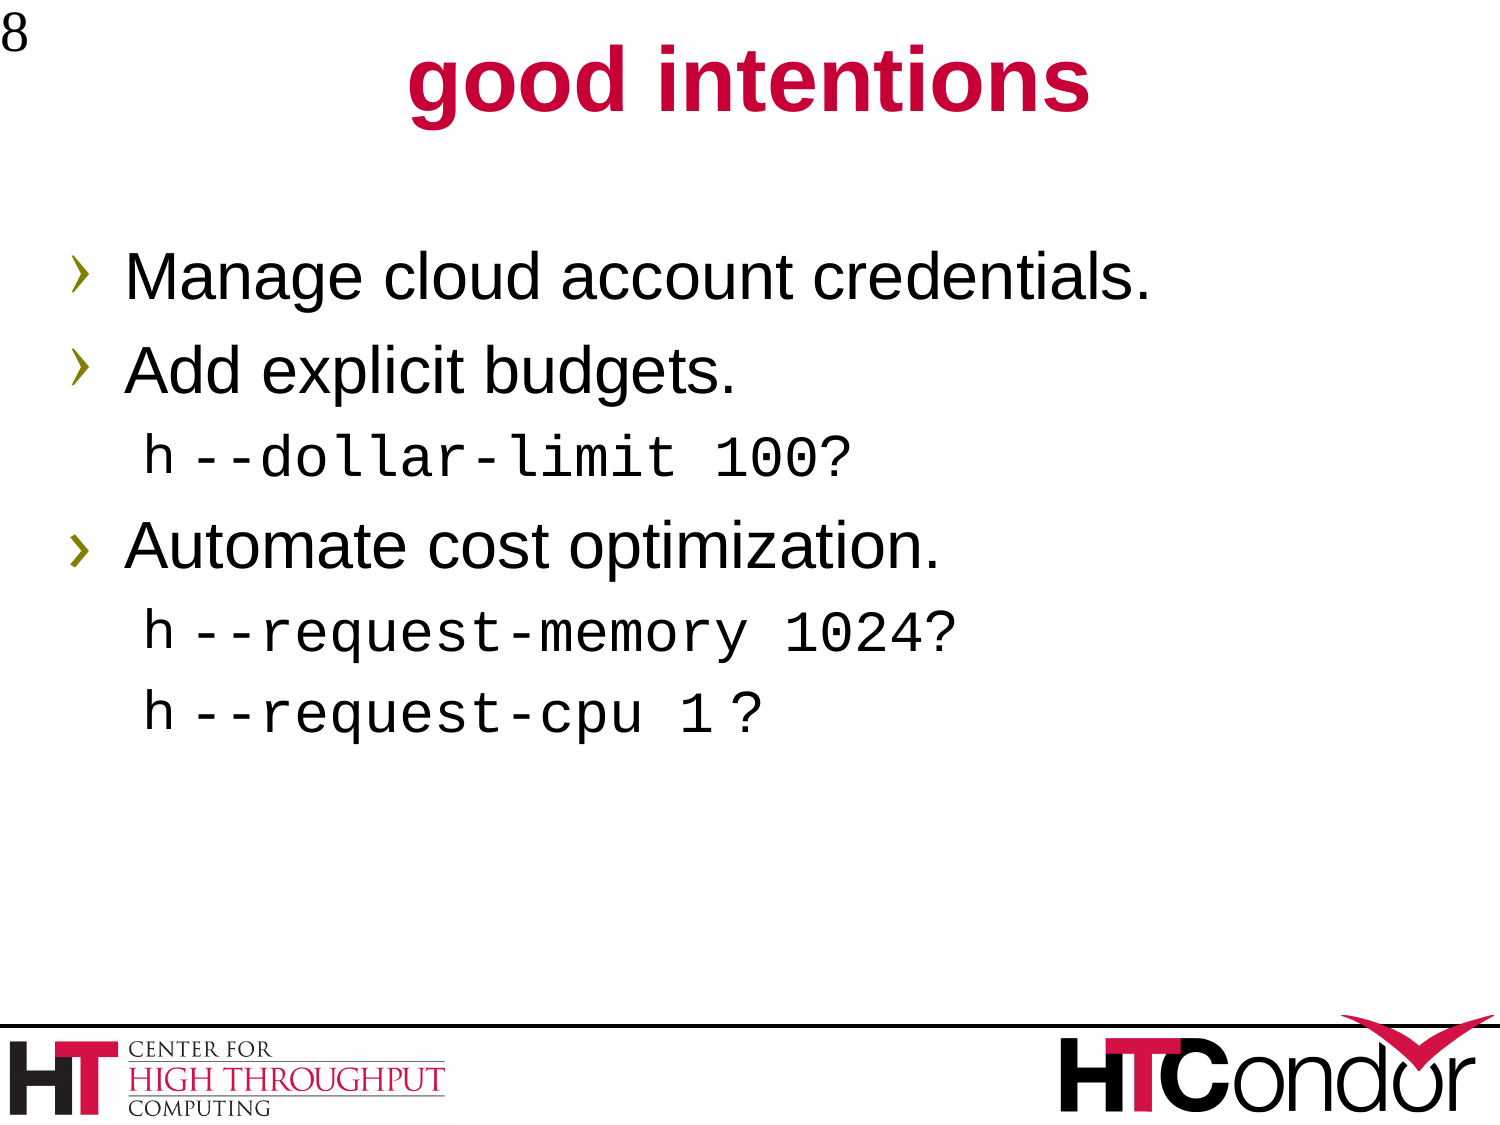

good intentions
# Manage cloud account credentials.
Add explicit budgets.
--dollar-limit 100?
Automate cost optimization.
--request-memory 1024?
--request-cpu 1 ?